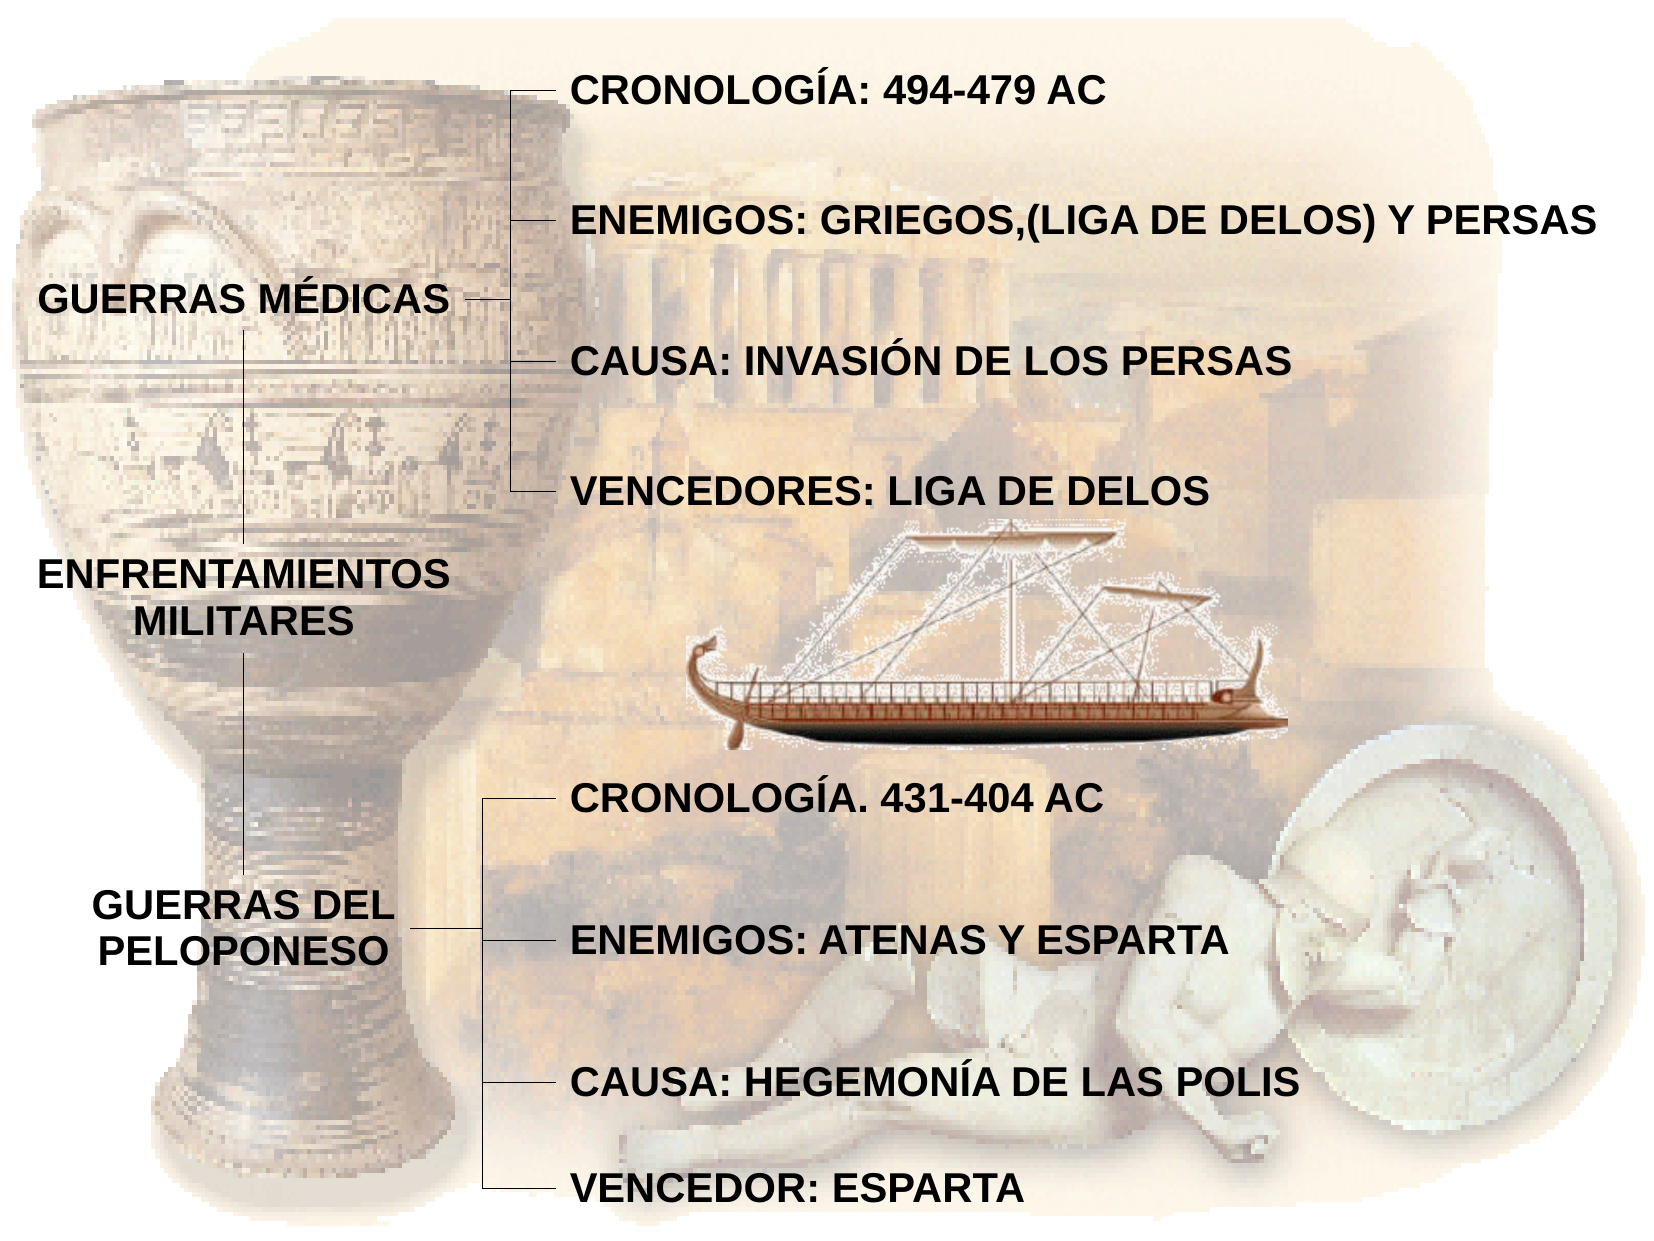

CRONOLOGÍA: 494-479 AC
ENEMIGOS: GRIEGOS,(LIGA DE DELOS) Y PERSAS
GUERRAS MÉDICAS
CAUSA: INVASIÓN DE LOS PERSAS
VENCEDORES: LIGA DE DELOS
ENFRENTAMIENTOS
MILITARES
CRONOLOGÍA. 431-404 AC
GUERRAS DEL
PELOPONESO
ENEMIGOS: ATENAS Y ESPARTA
CAUSA: HEGEMONÍA DE LAS POLIS
VENCEDOR: ESPARTA